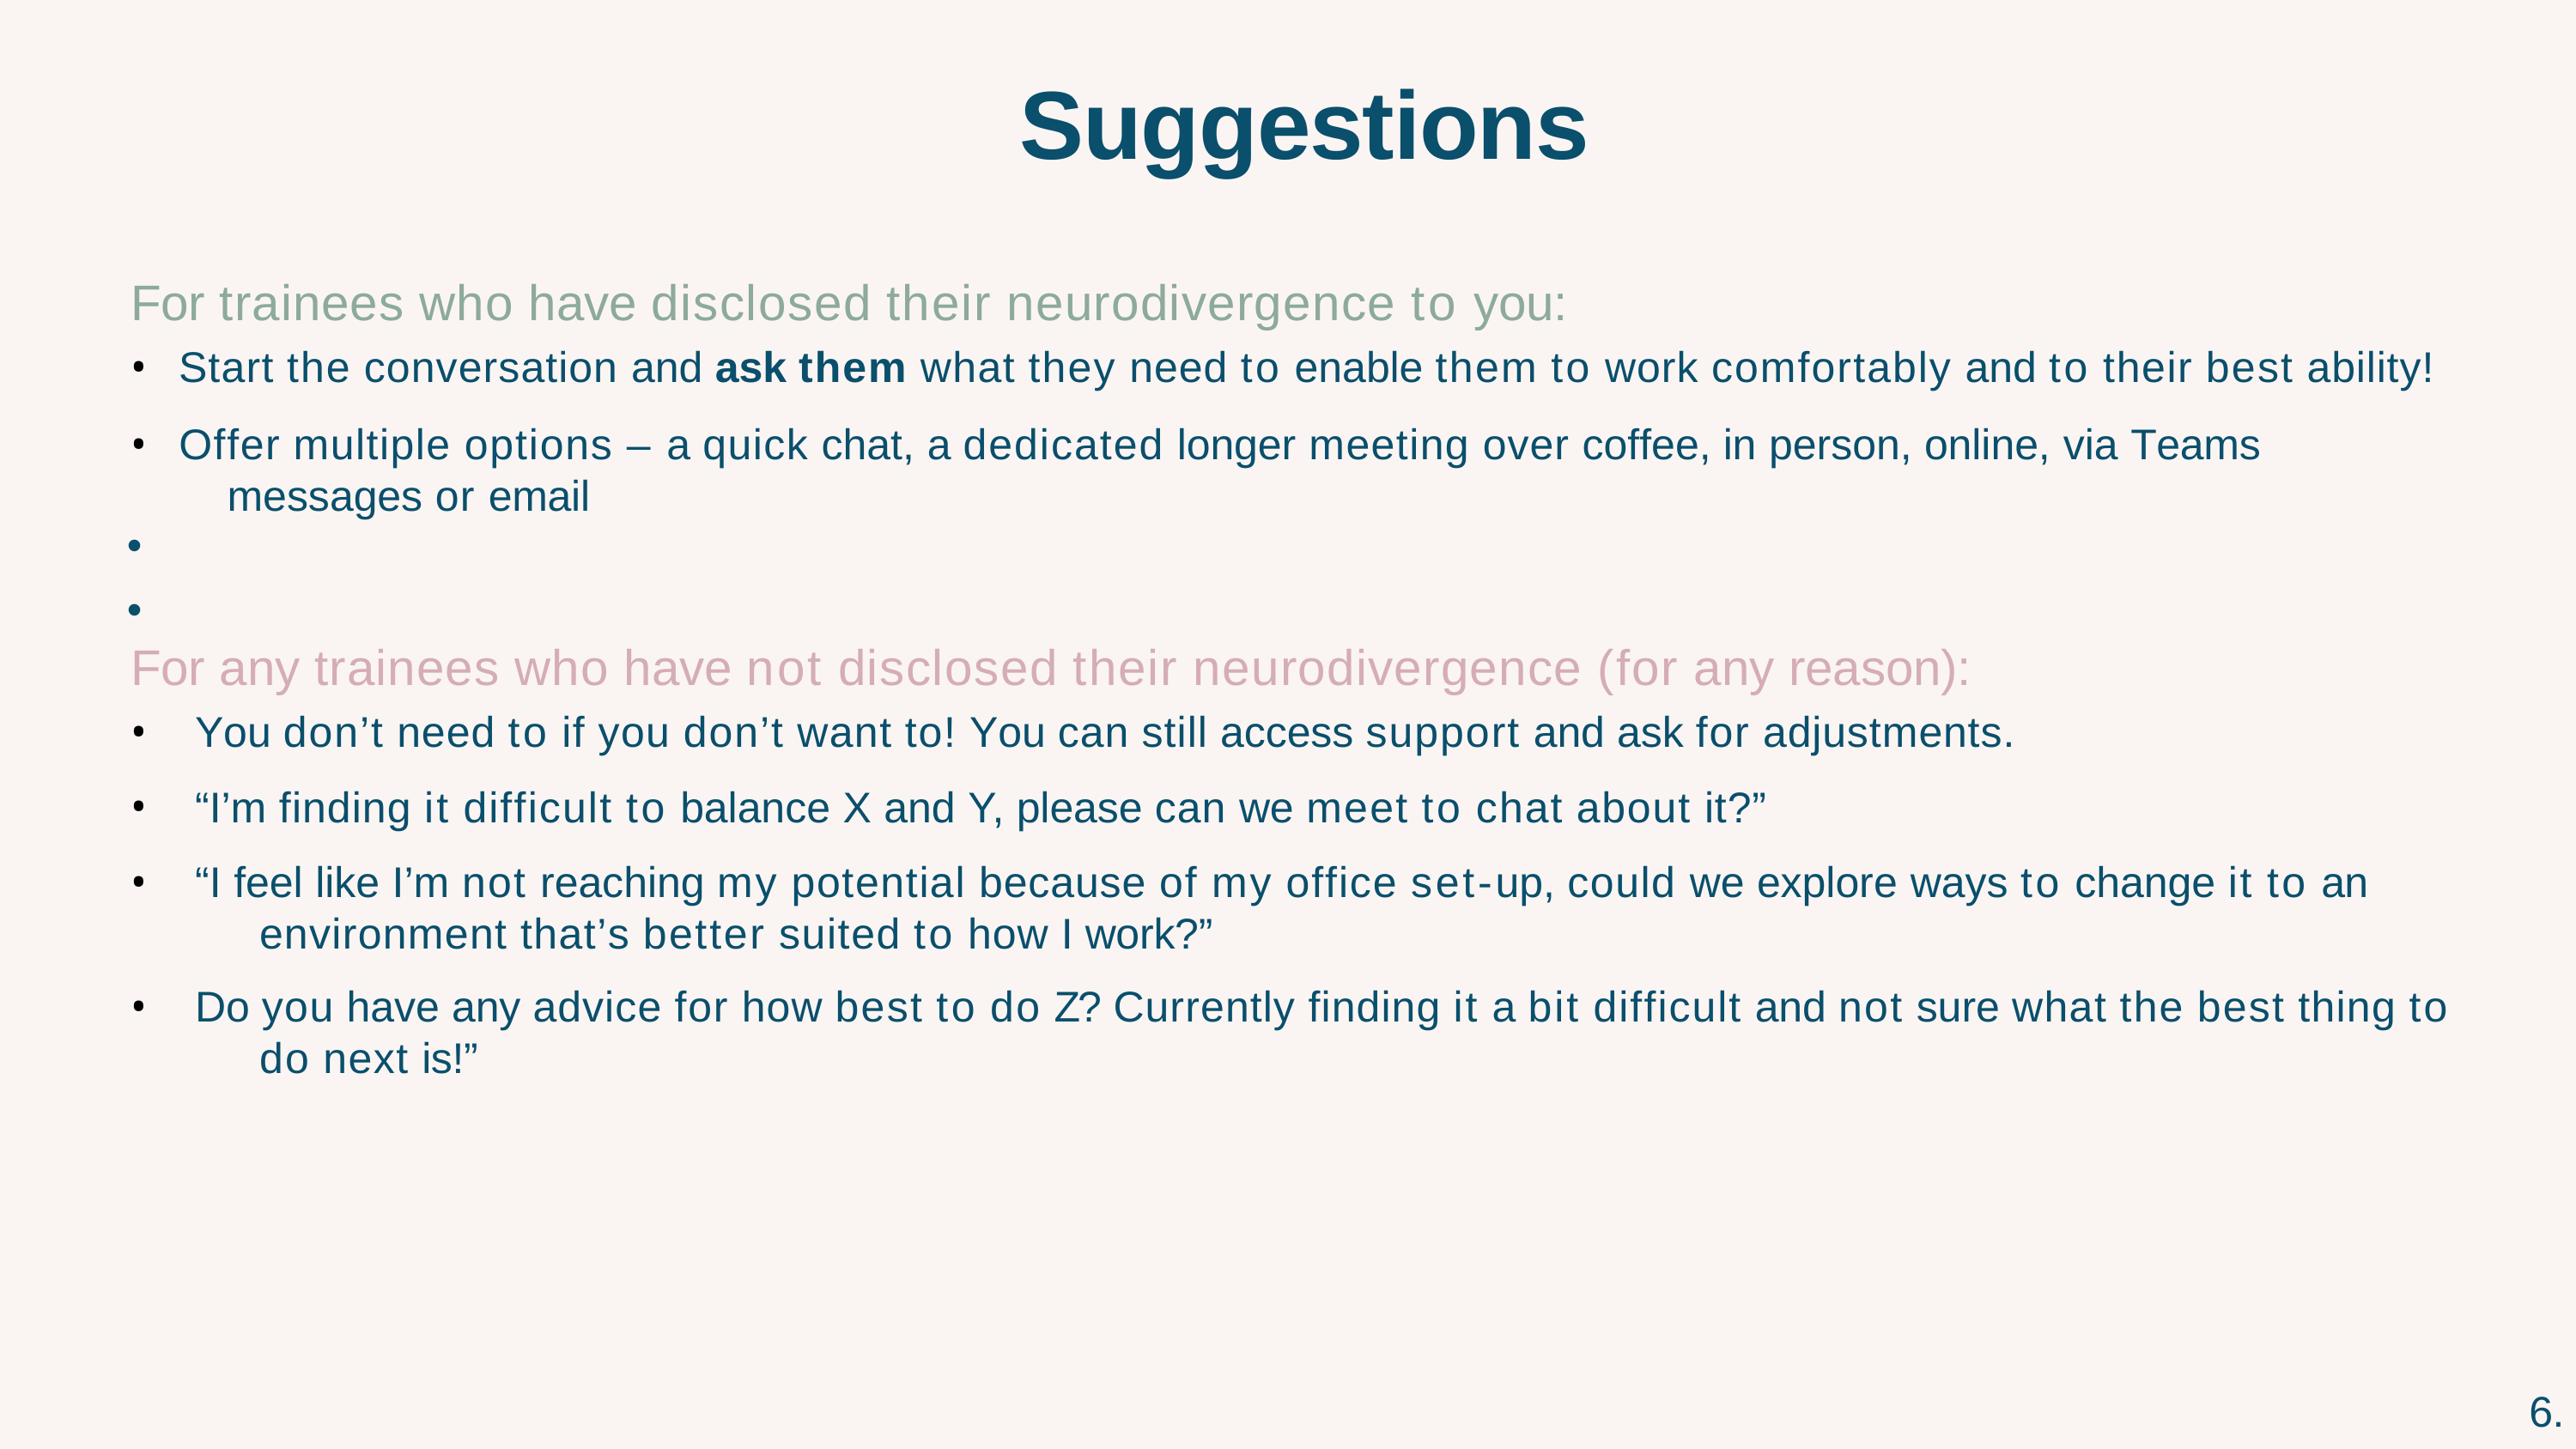

# Suggestions
For trainees who have disclosed their neurodivergence to you:
Start the conversation and ask them what they need to enable them to work comfortably and to their best ability!
Offer multiple options – a quick chat, a dedicated longer meeting over coffee, in person, online, via Teams messages or email
For any trainees who have not disclosed their neurodivergence (for any reason):
You don’t need to if you don’t want to! You can still access support and ask for adjustments.
“I’m finding it difficult to balance X and Y, please can we meet to chat about it?”
“I feel like I’m not reaching my potential because of my office set-up, could we explore ways to change it to an
environment that’s better suited to how I work?”
Do you have any advice for how best to do Z? Currently finding it a bit difficult and not sure what the best thing to
do next is!”
6.